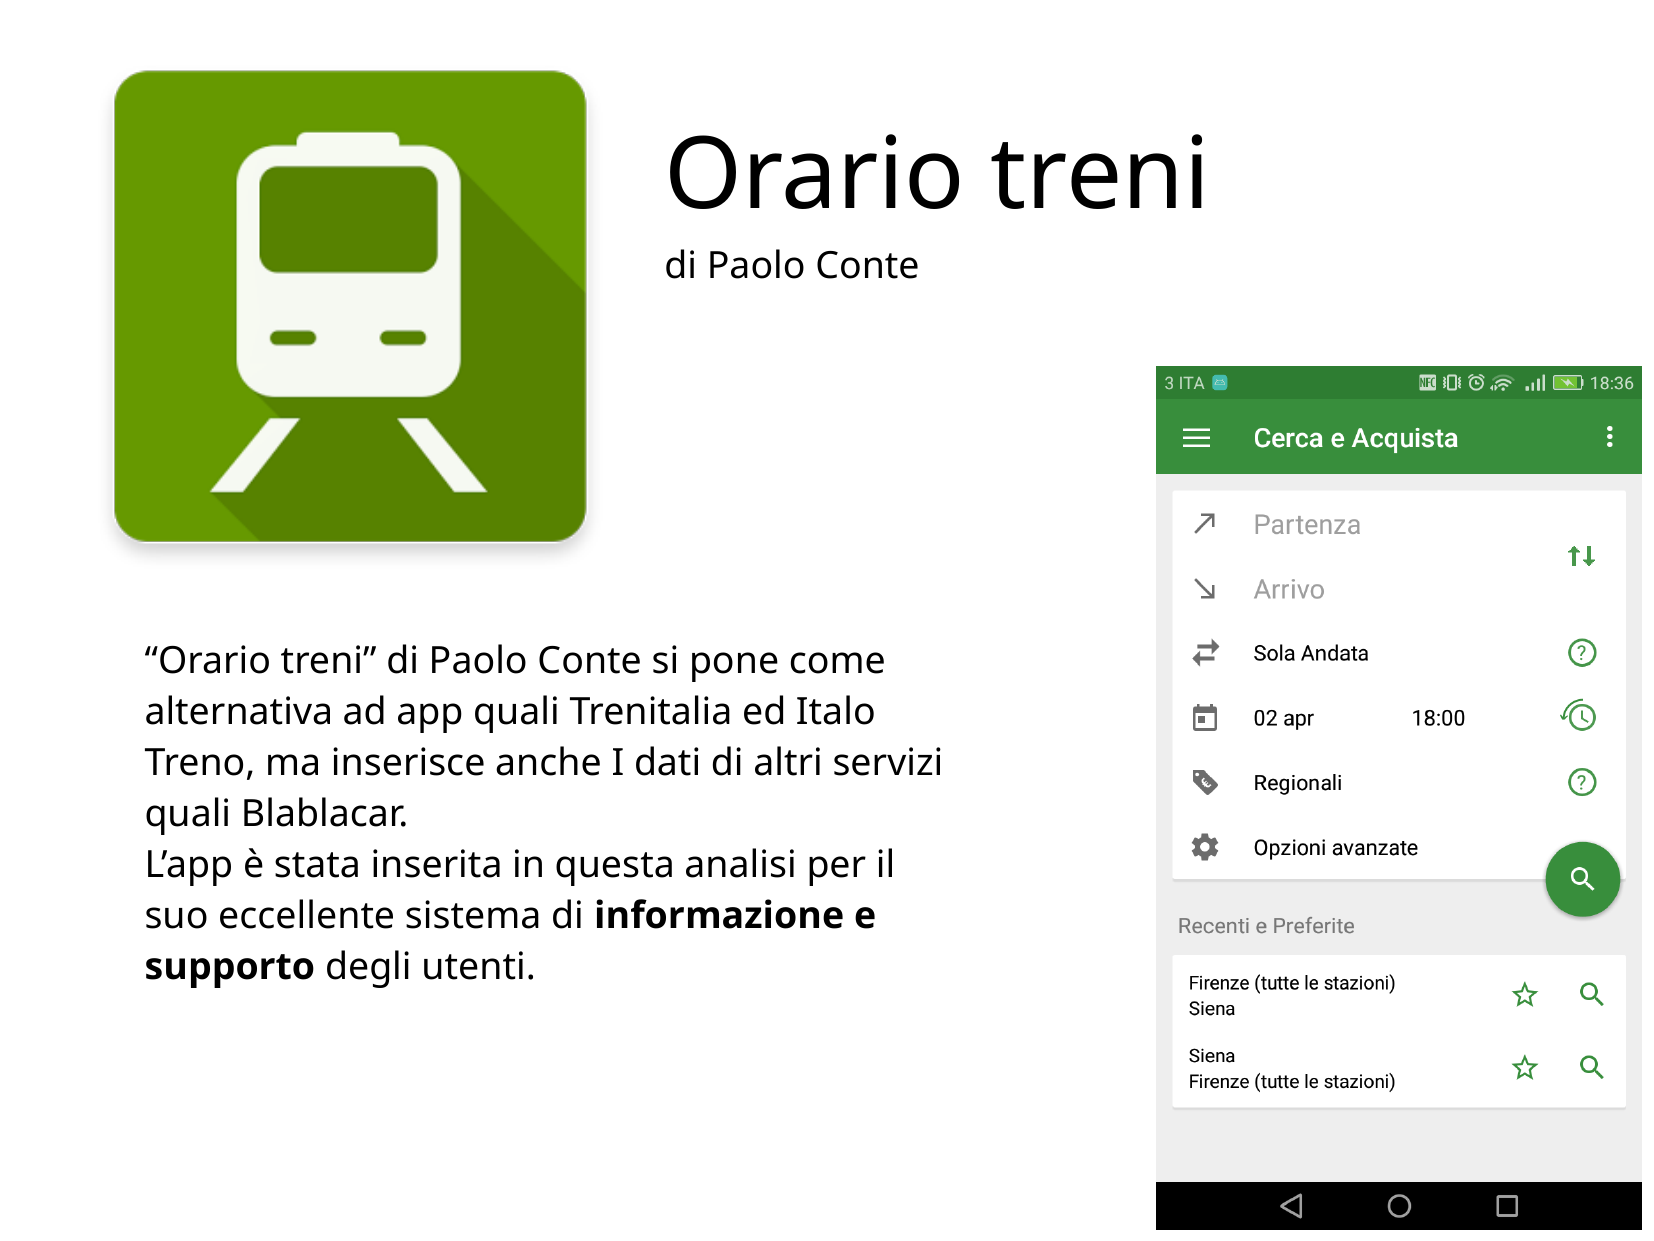

Orario treni
di Paolo Conte
“Orario treni” di Paolo Conte si pone come alternativa ad app quali Trenitalia ed Italo Treno, ma inserisce anche I dati di altri servizi quali Blablacar.
L’app è stata inserita in questa analisi per il suo eccellente sistema di informazione e supporto degli utenti.